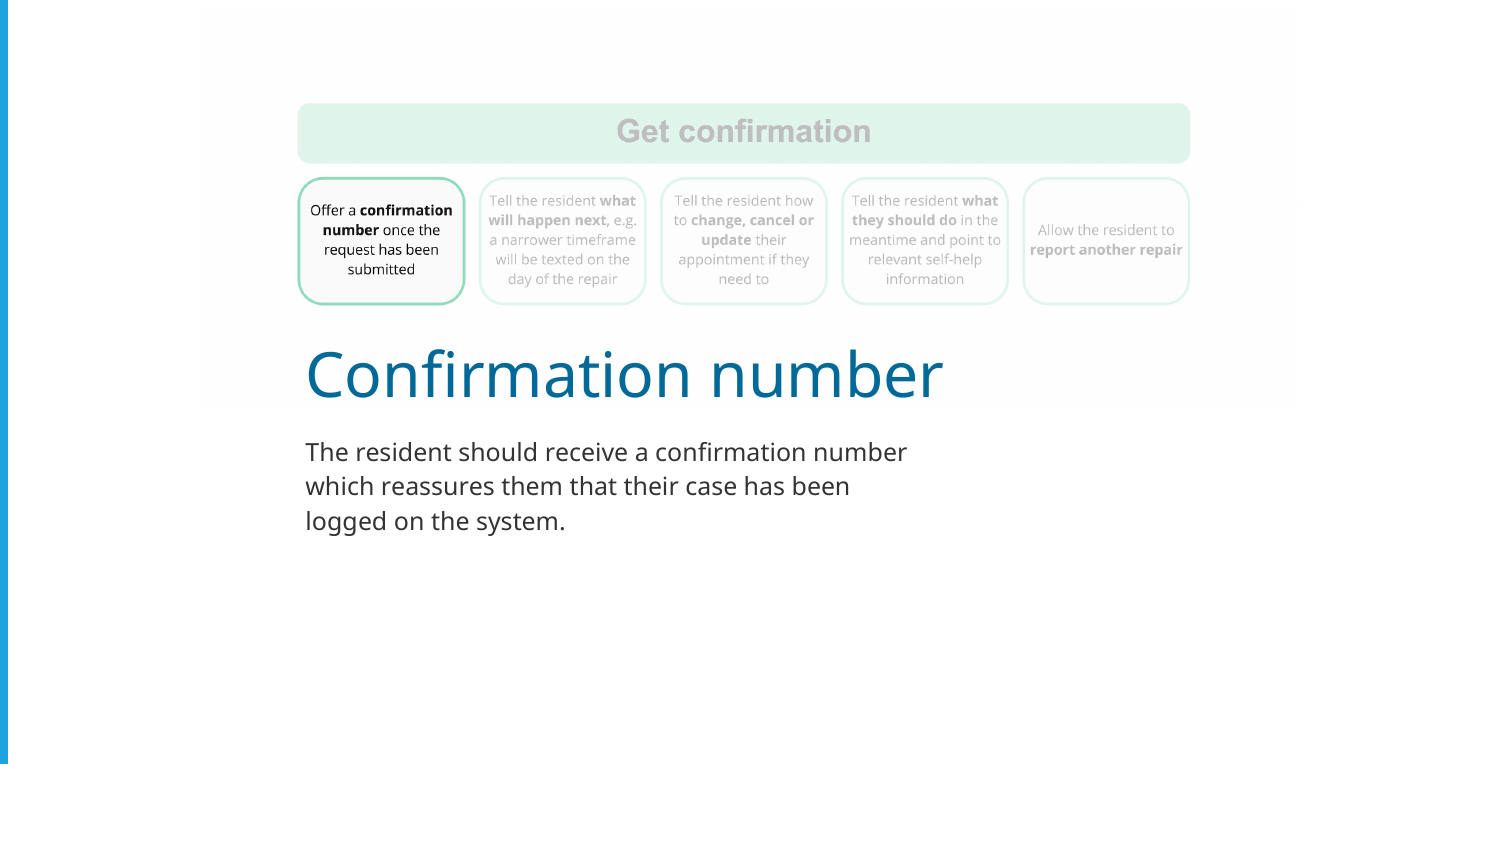

Confirmation number
The resident should receive a confirmation number which reassures them that their case has been logged on the system.